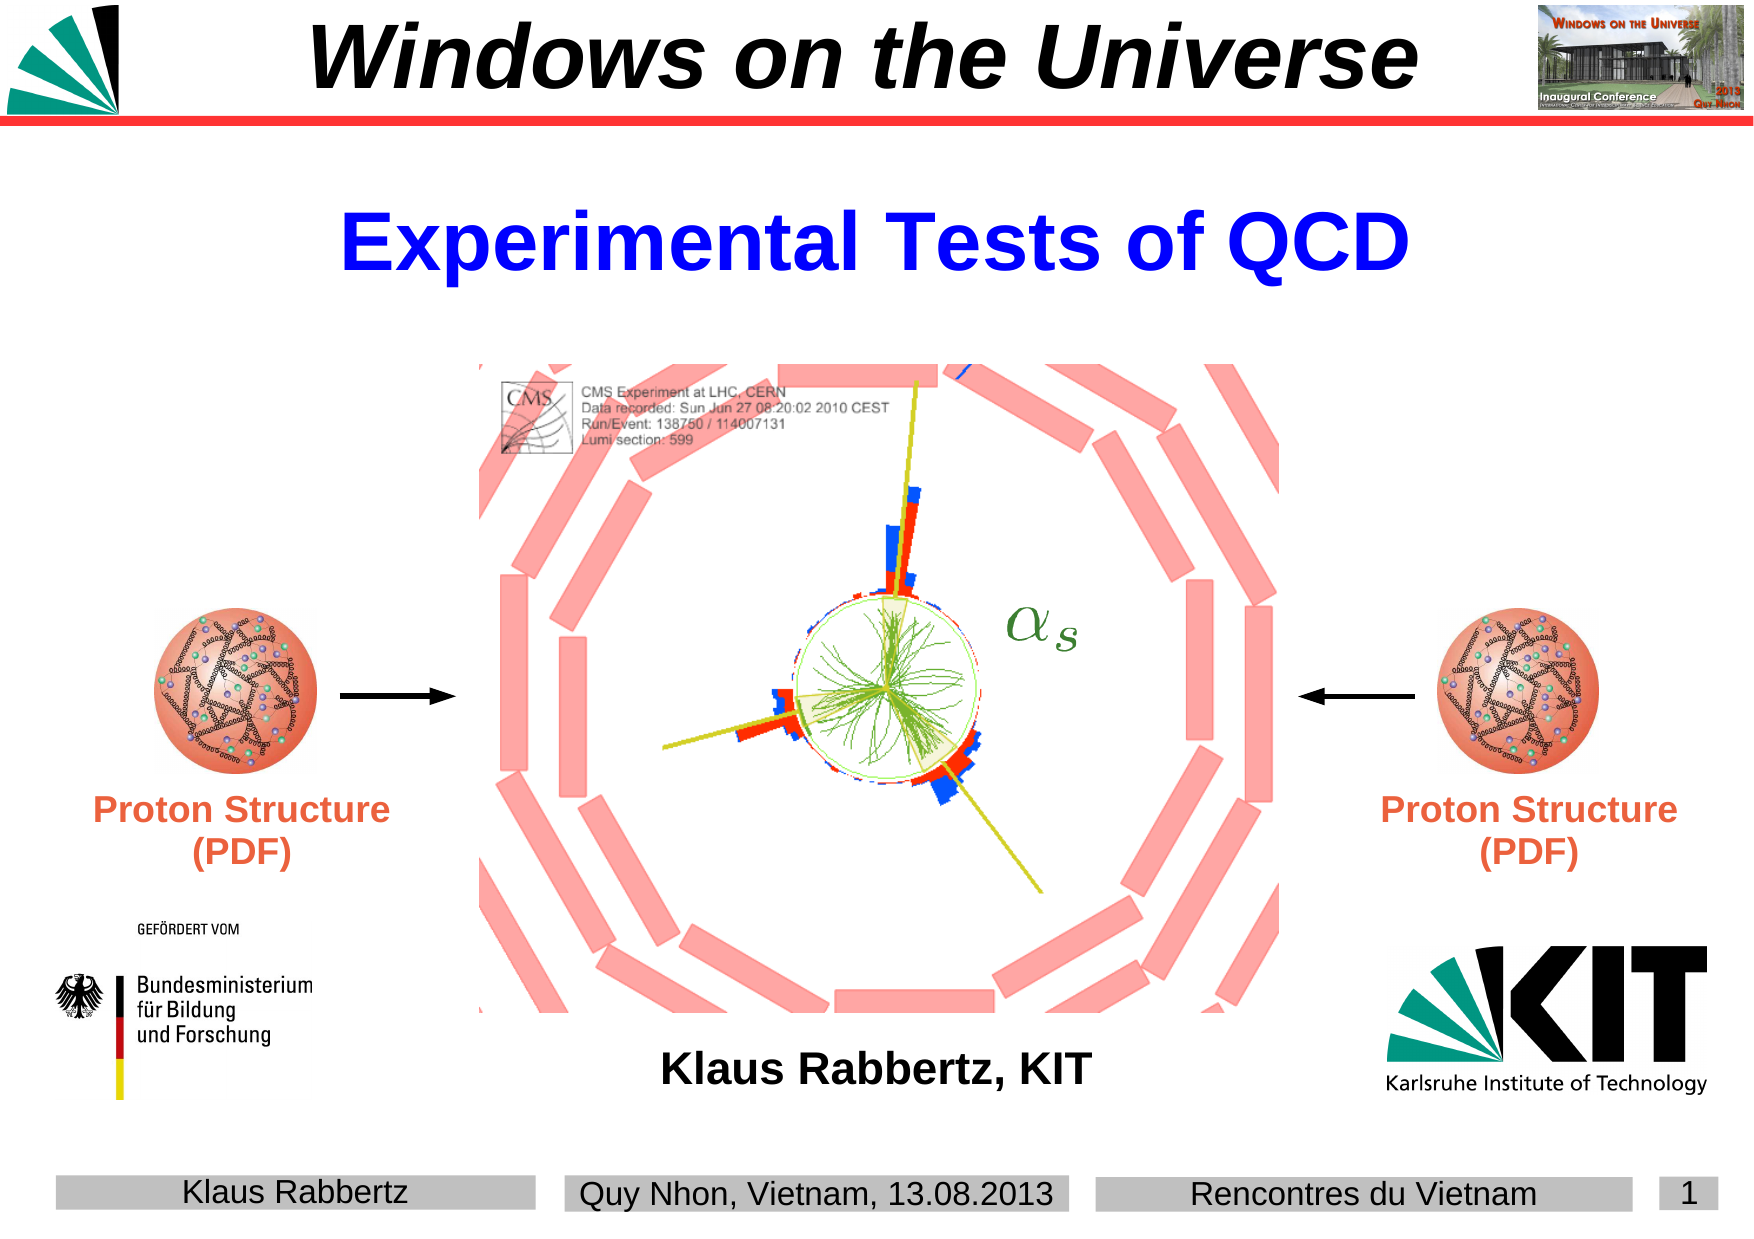

# Windows on the Universe
Experimental Tests of QCD
Proton Structure
(PDF)
Proton Structure
(PDF)
Klaus Rabbertz, KIT